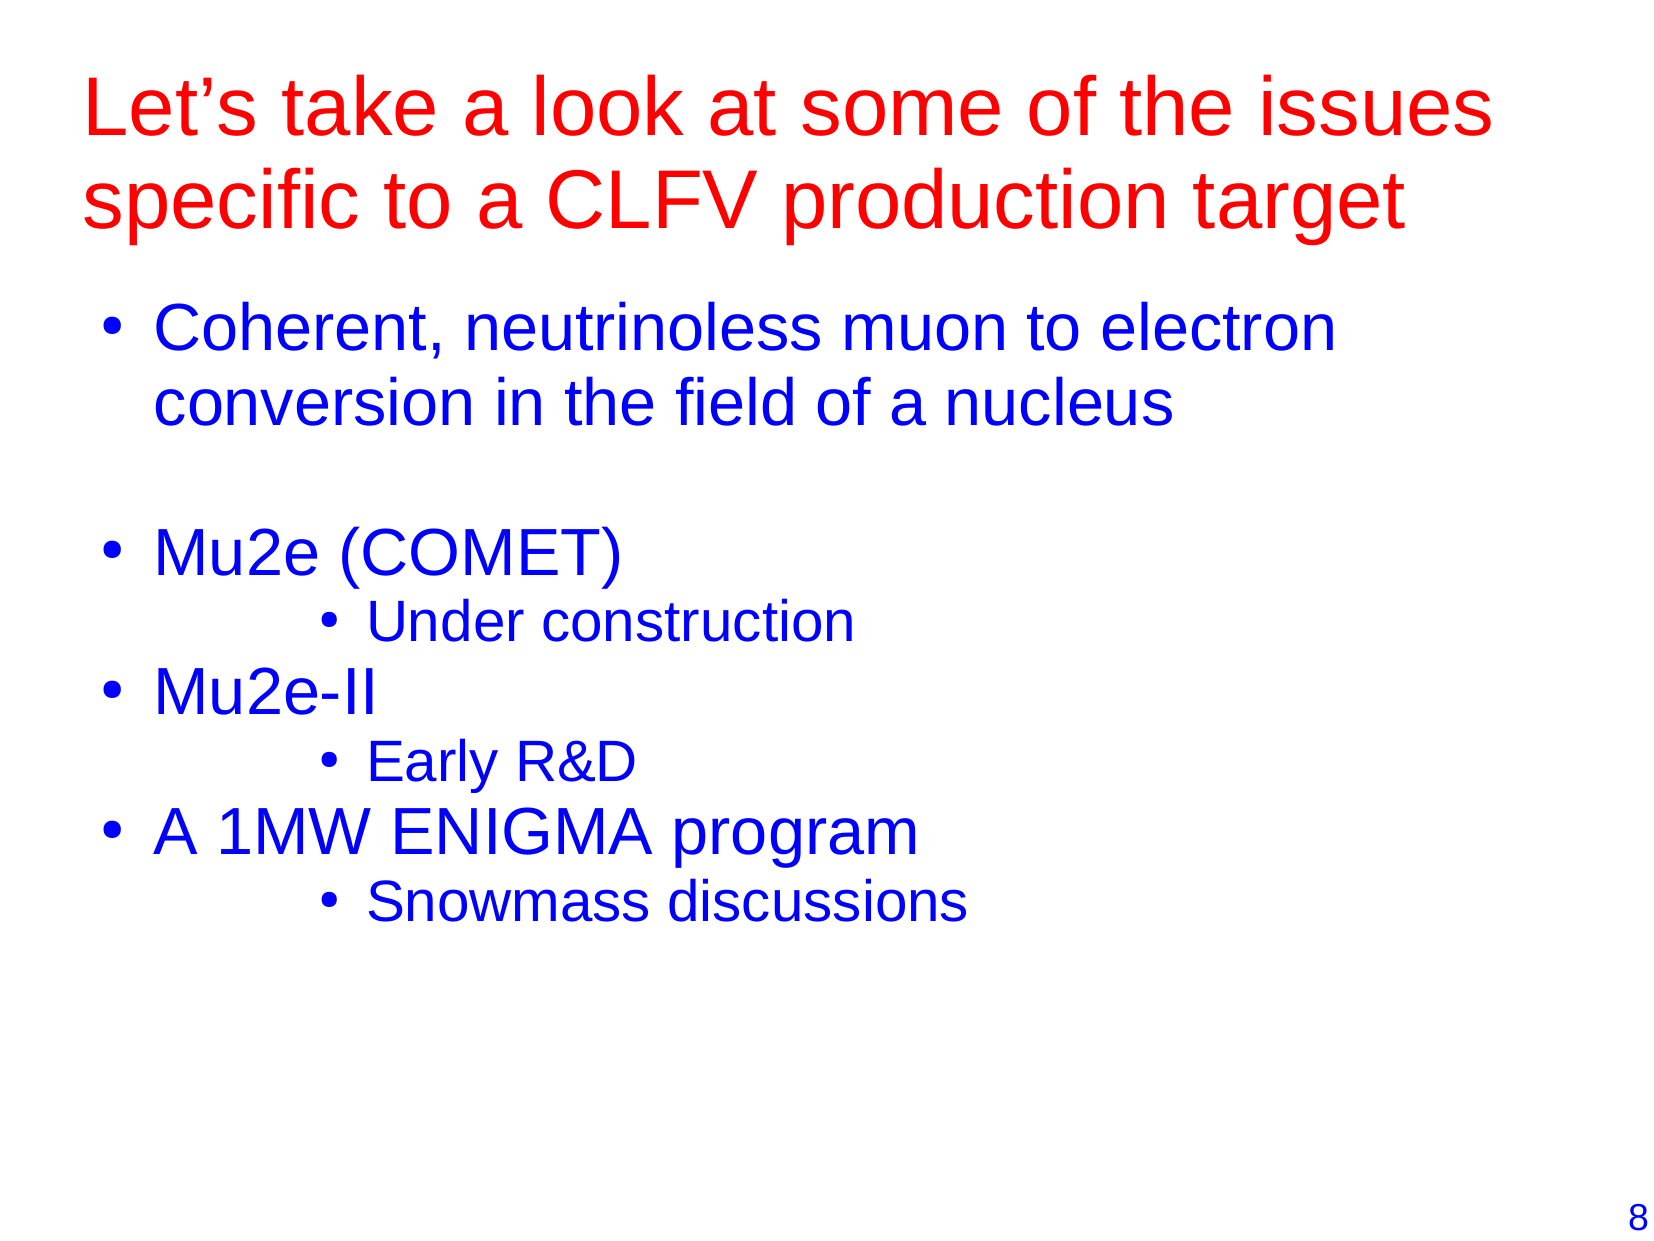

# Let’s take a look at some of the issues specific to a CLFV production target
Coherent, neutrinoless muon to electron conversion in the field of a nucleus
Mu2e (COMET)
Under construction
Mu2e-II
Early R&D
A 1MW ENIGMA program
Snowmass discussions